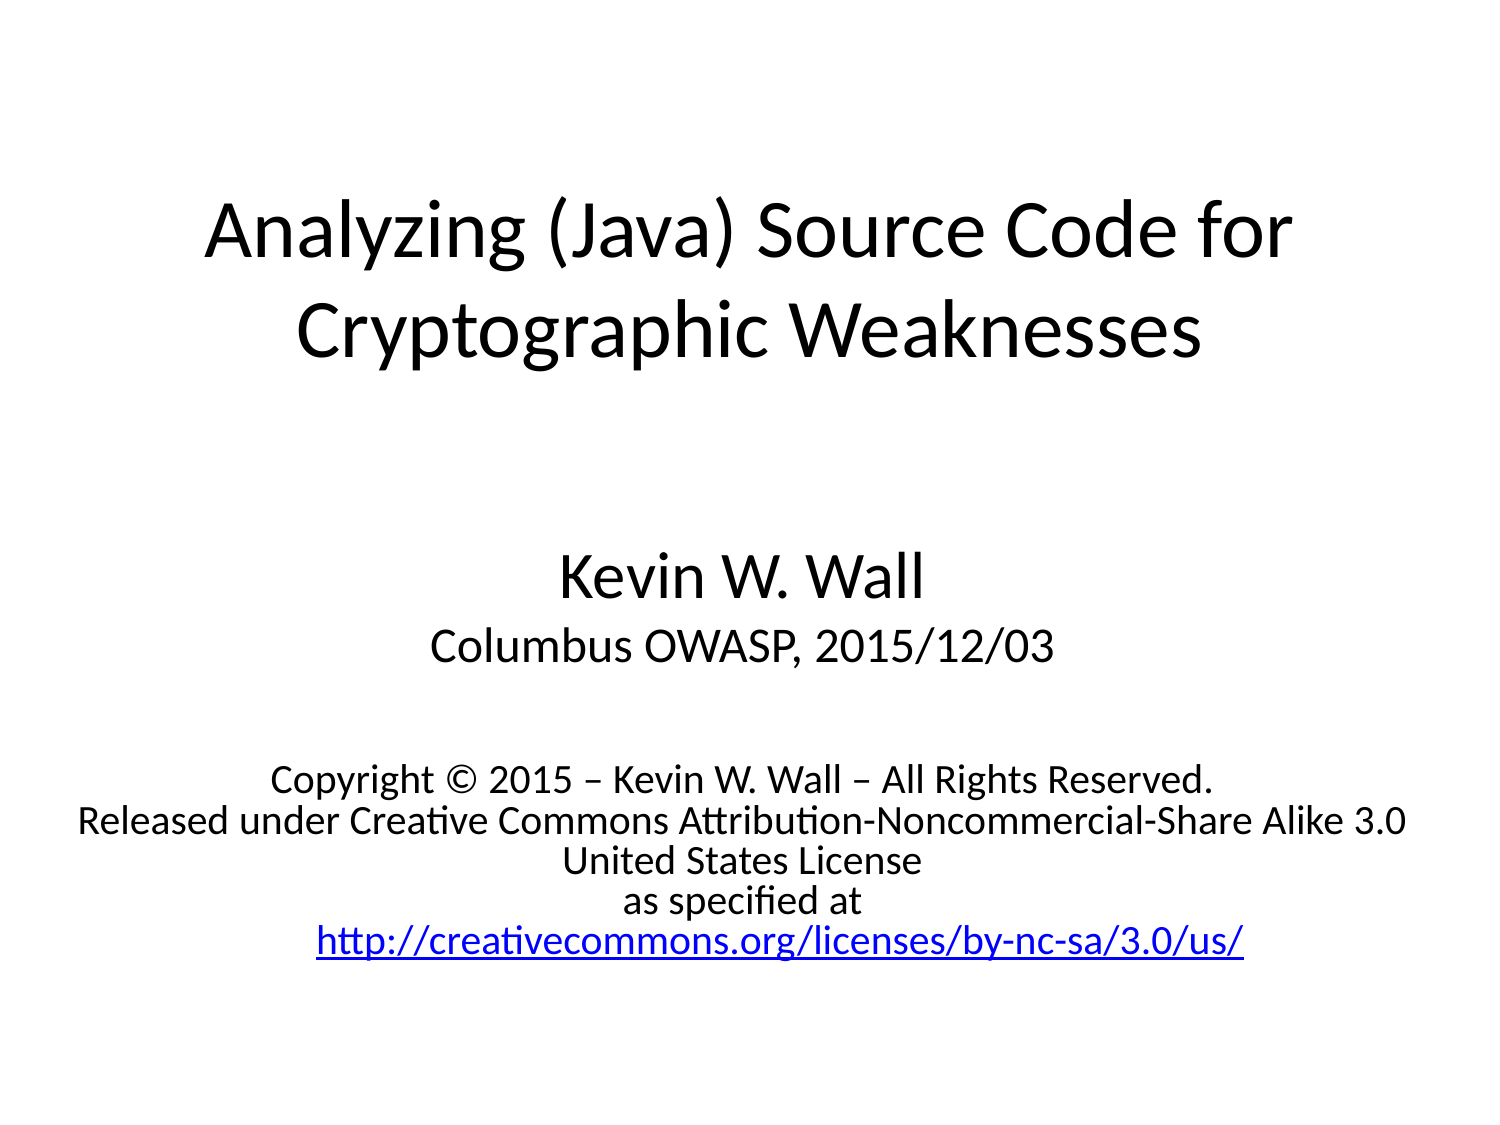

Analyzing (Java) Source Code for
Cryptographic Weaknesses
Kevin W. Wall
Columbus OWASP, 2015/12/03
Copyright © 2015 – Kevin W. Wall – All Rights Reserved.
Released under Creative Commons Attribution-Noncommercial-Share Alike 3.0 United States License
as specified at
	http://creativecommons.org/licenses/by-nc-sa/3.0/us/